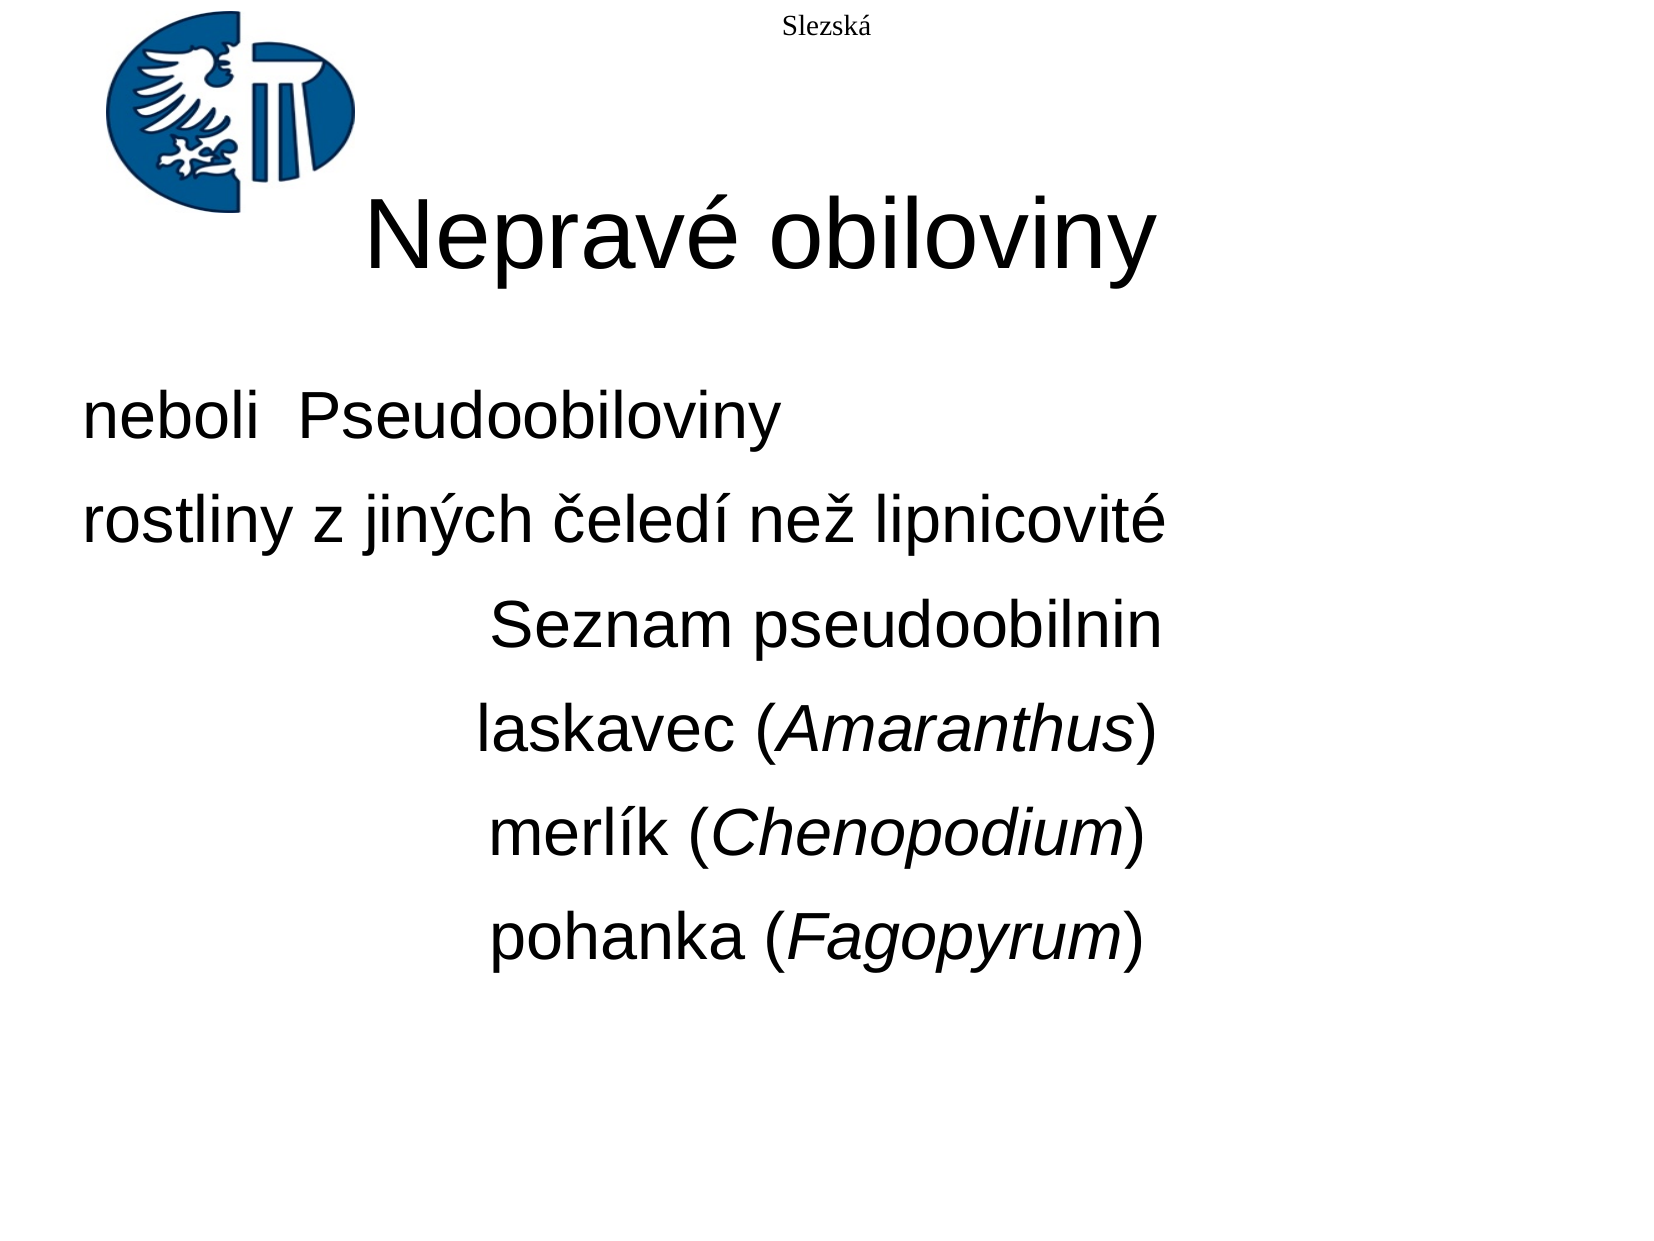

ahoj
# Nepravé obiloviny
neboli Pseudoobiloviny
rostliny z jiných čeledí než lipnicovité
Seznam pseudoobilnin
laskavec (Amaranthus)
merlík (Chenopodium)
pohanka (Fagopyrum)